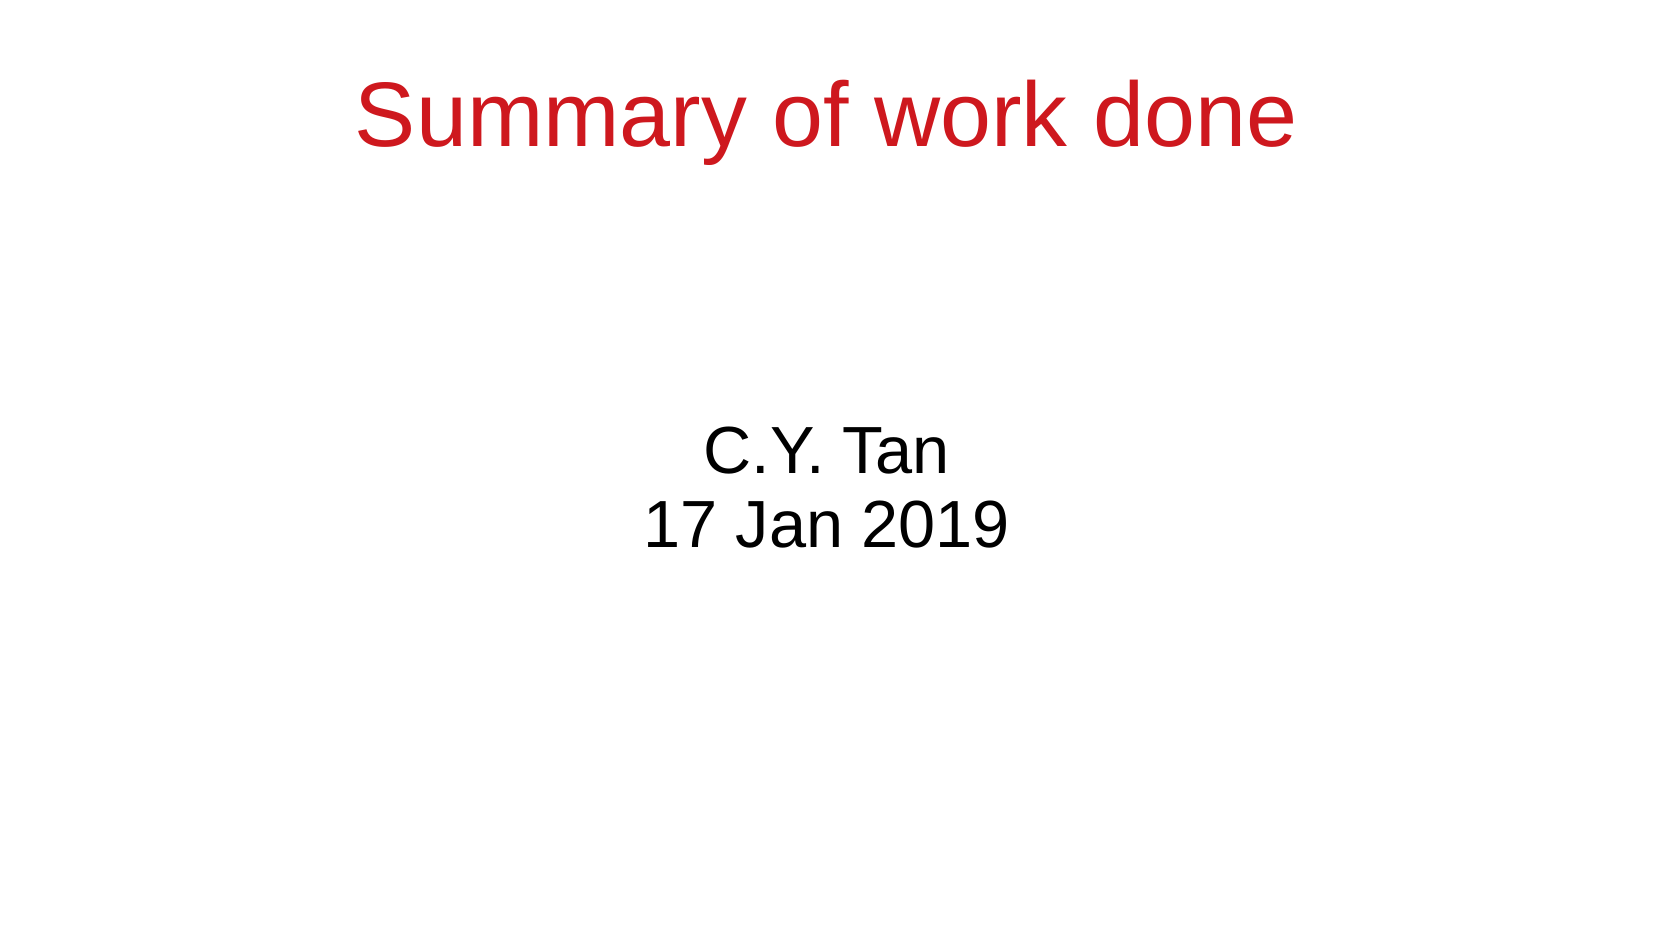

# Summary of work done
C.Y. Tan
17 Jan 2019